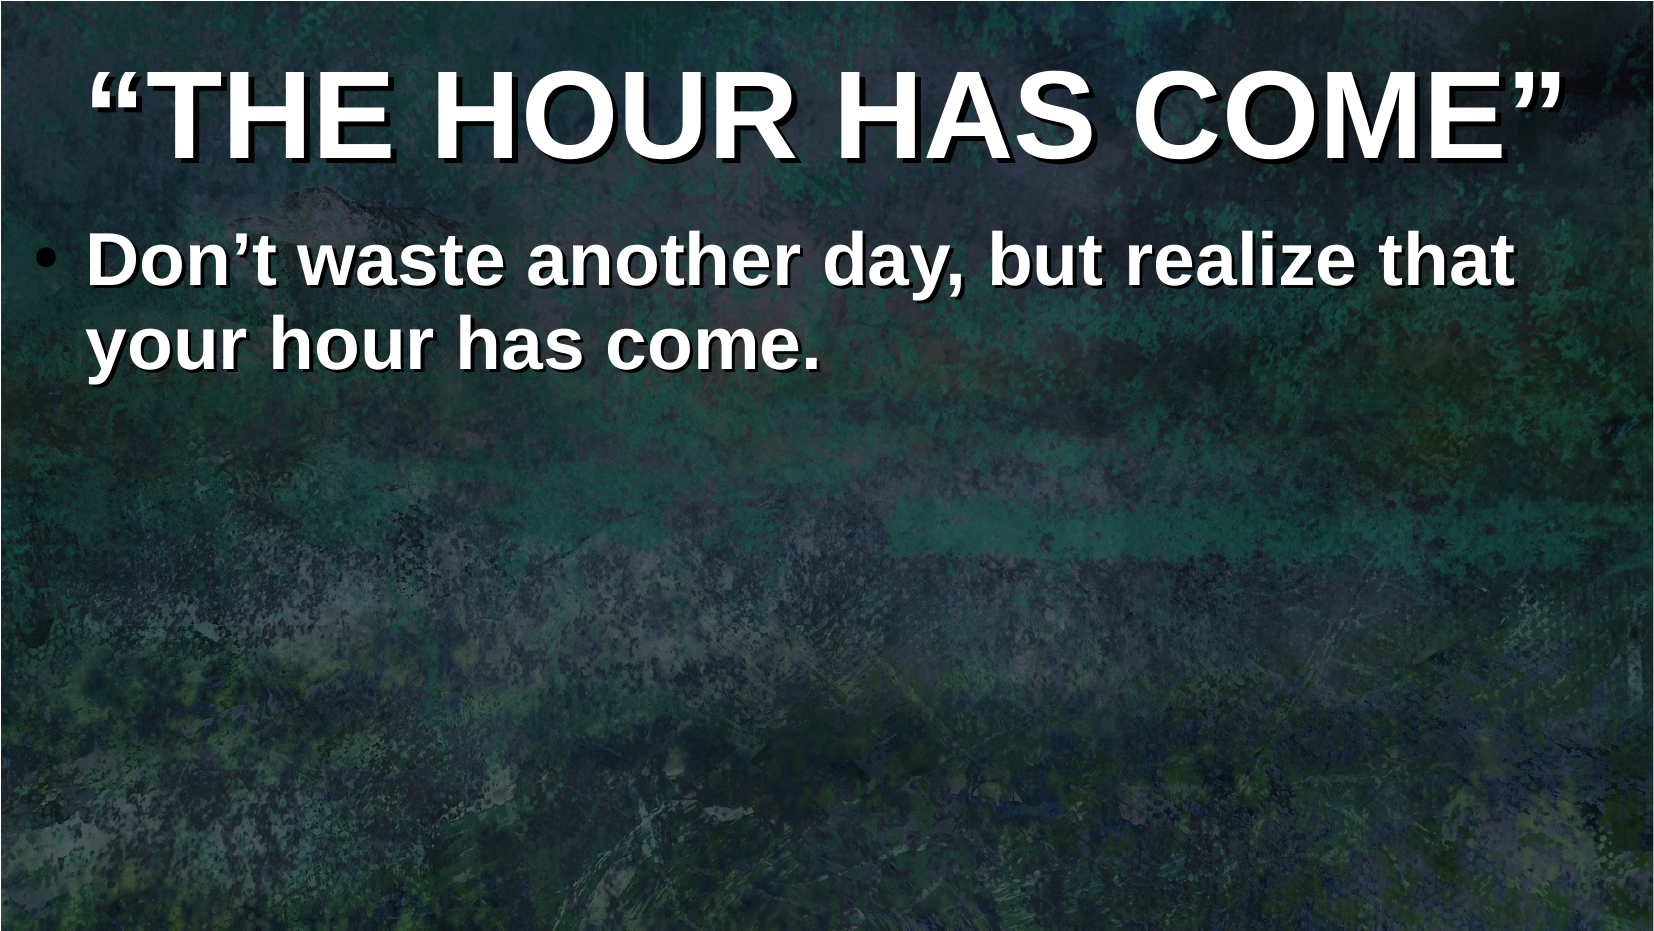

# “THE HOUR HAS COME”
Don’t waste another day, but realize that your hour has come.